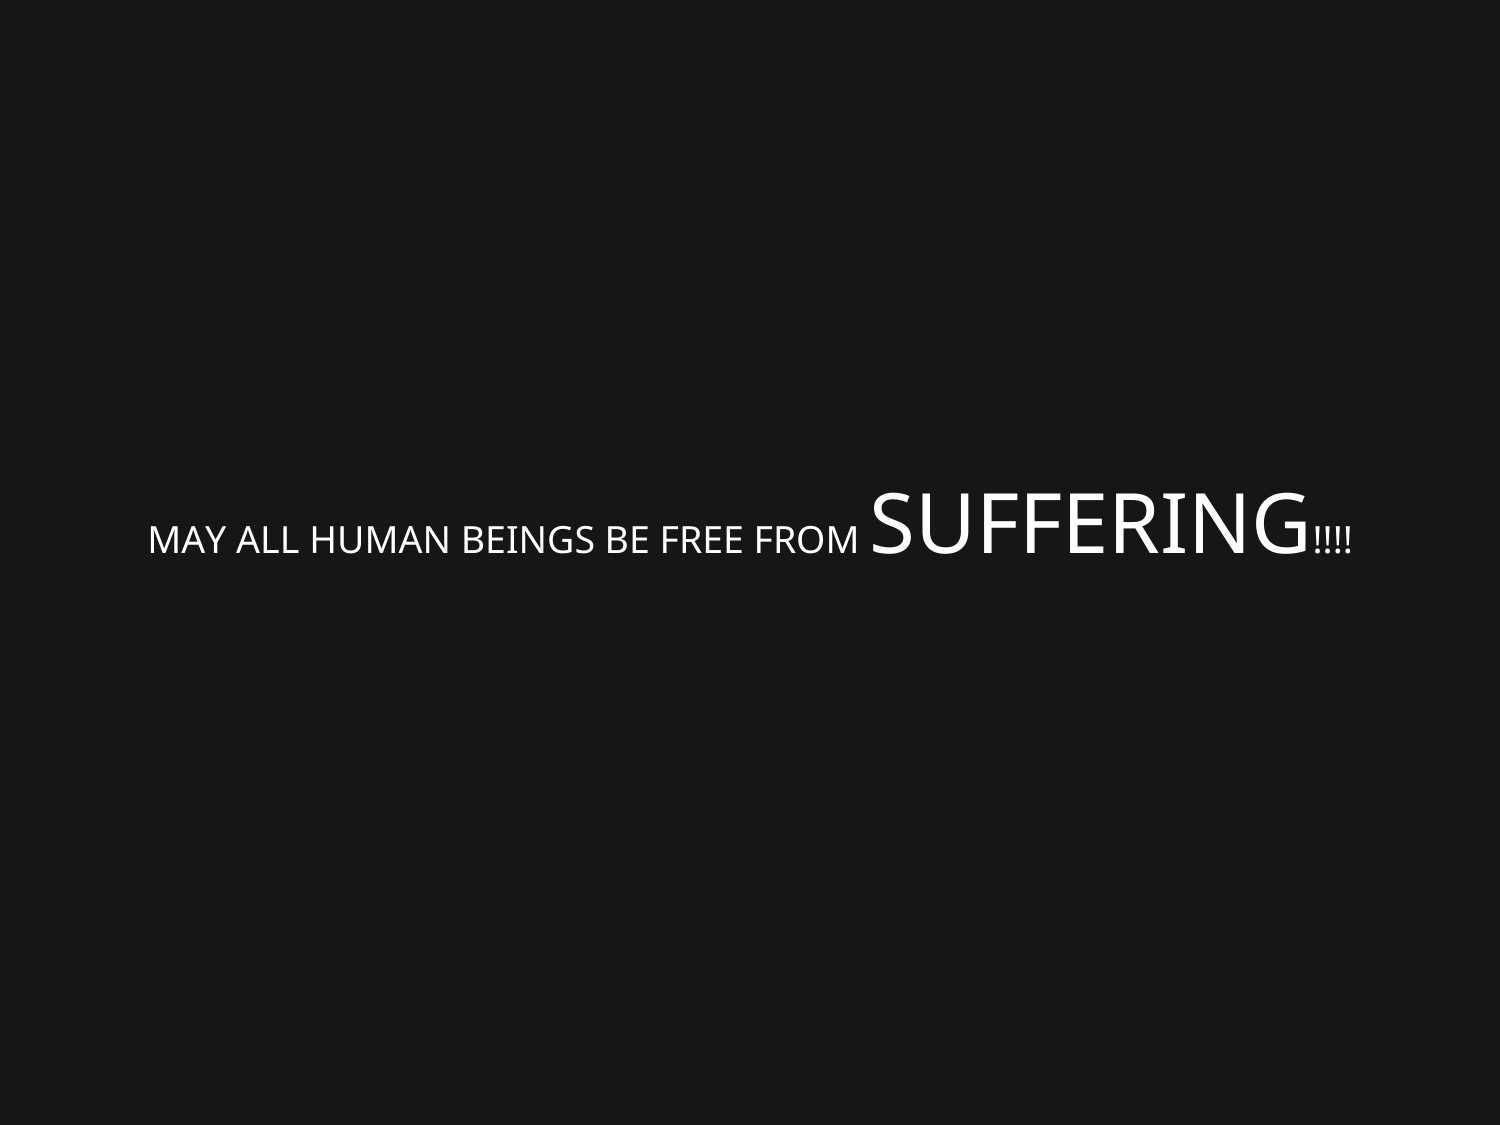

MAY ALL HUMAN BEINGS BE FREE FROM SUFFERING!!!!